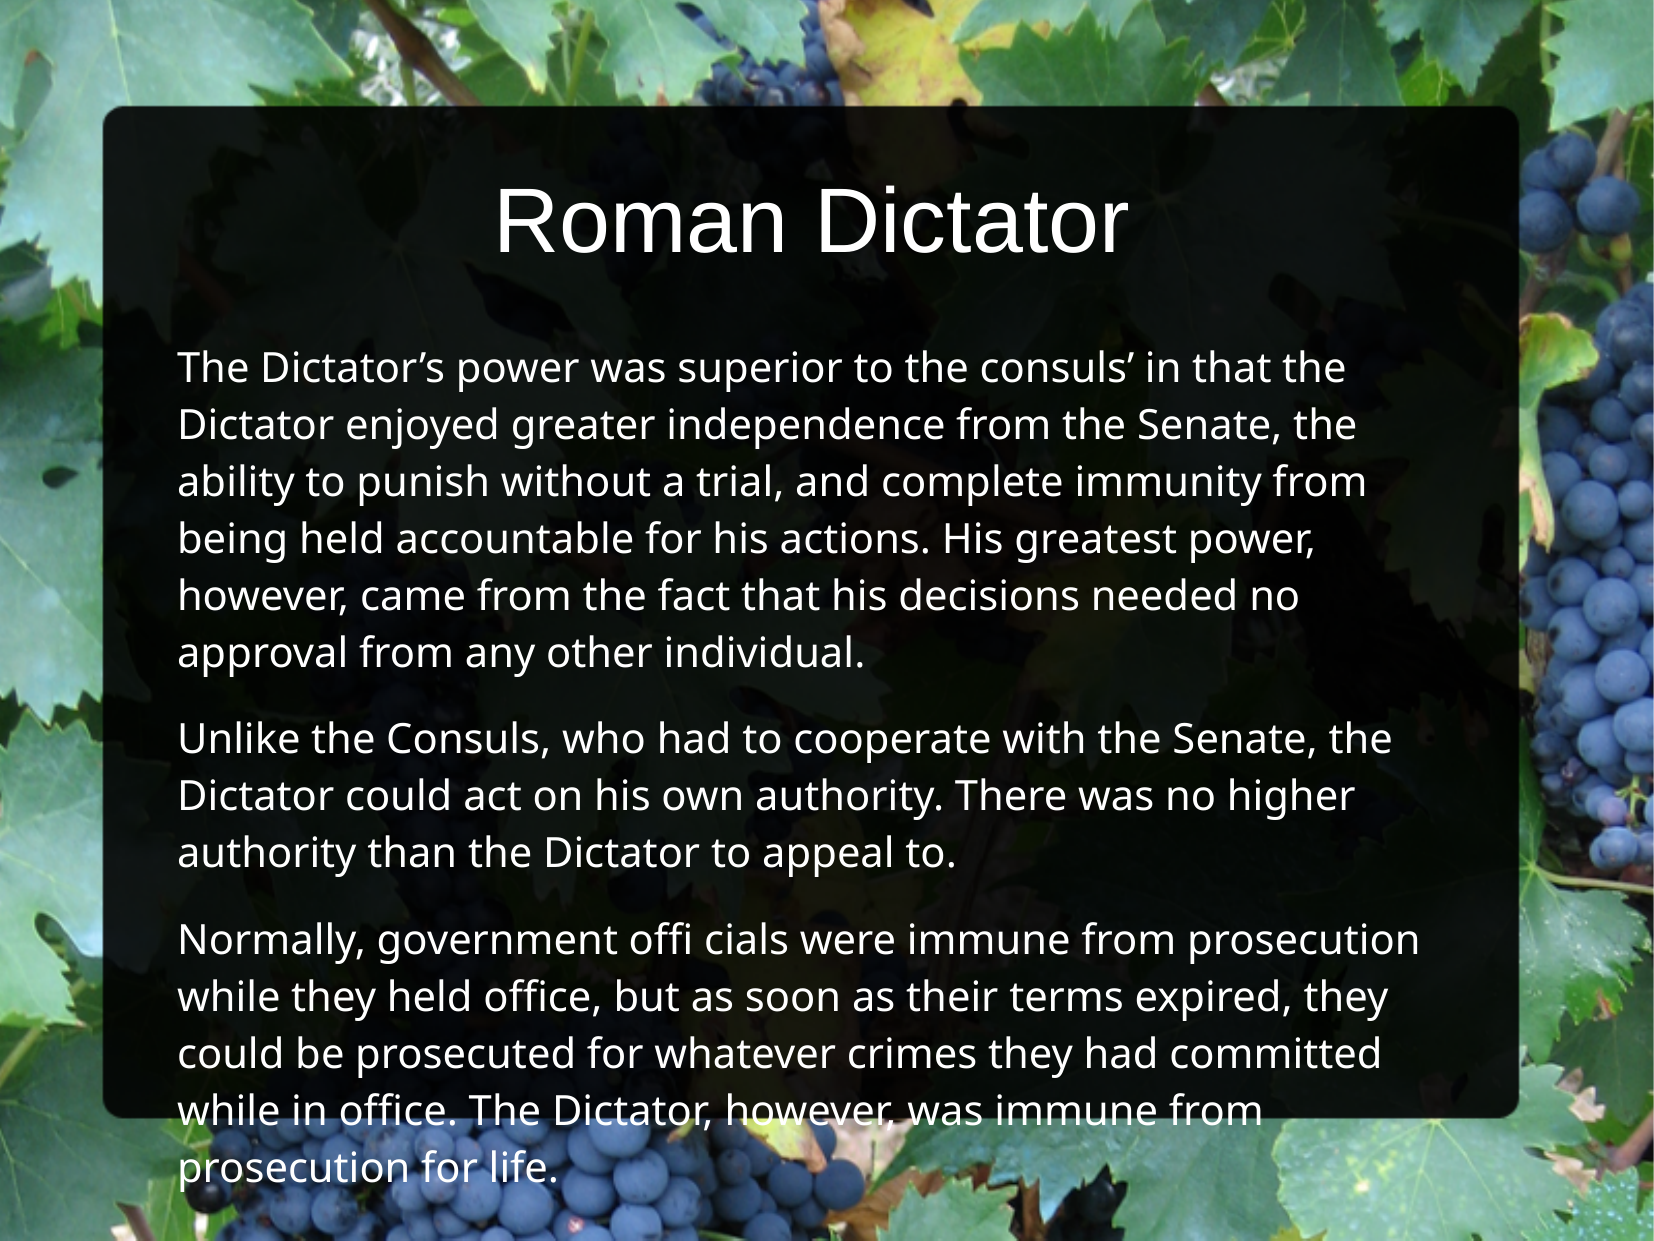

# Roman Dictator
The Dictator’s power was superior to the consuls’ in that the Dictator enjoyed greater independence from the Senate, the ability to punish without a trial, and complete immunity from being held accountable for his actions. His greatest power, however, came from the fact that his decisions needed no approval from any other individual.
Unlike the Consuls, who had to cooperate with the Senate, the Dictator could act on his own authority. There was no higher authority than the Dictator to appeal to.
Normally, government offi cials were immune from prosecution while they held office, but as soon as their terms expired, they could be prosecuted for whatever crimes they had committed while in office. The Dictator, however, was immune from prosecution for life.